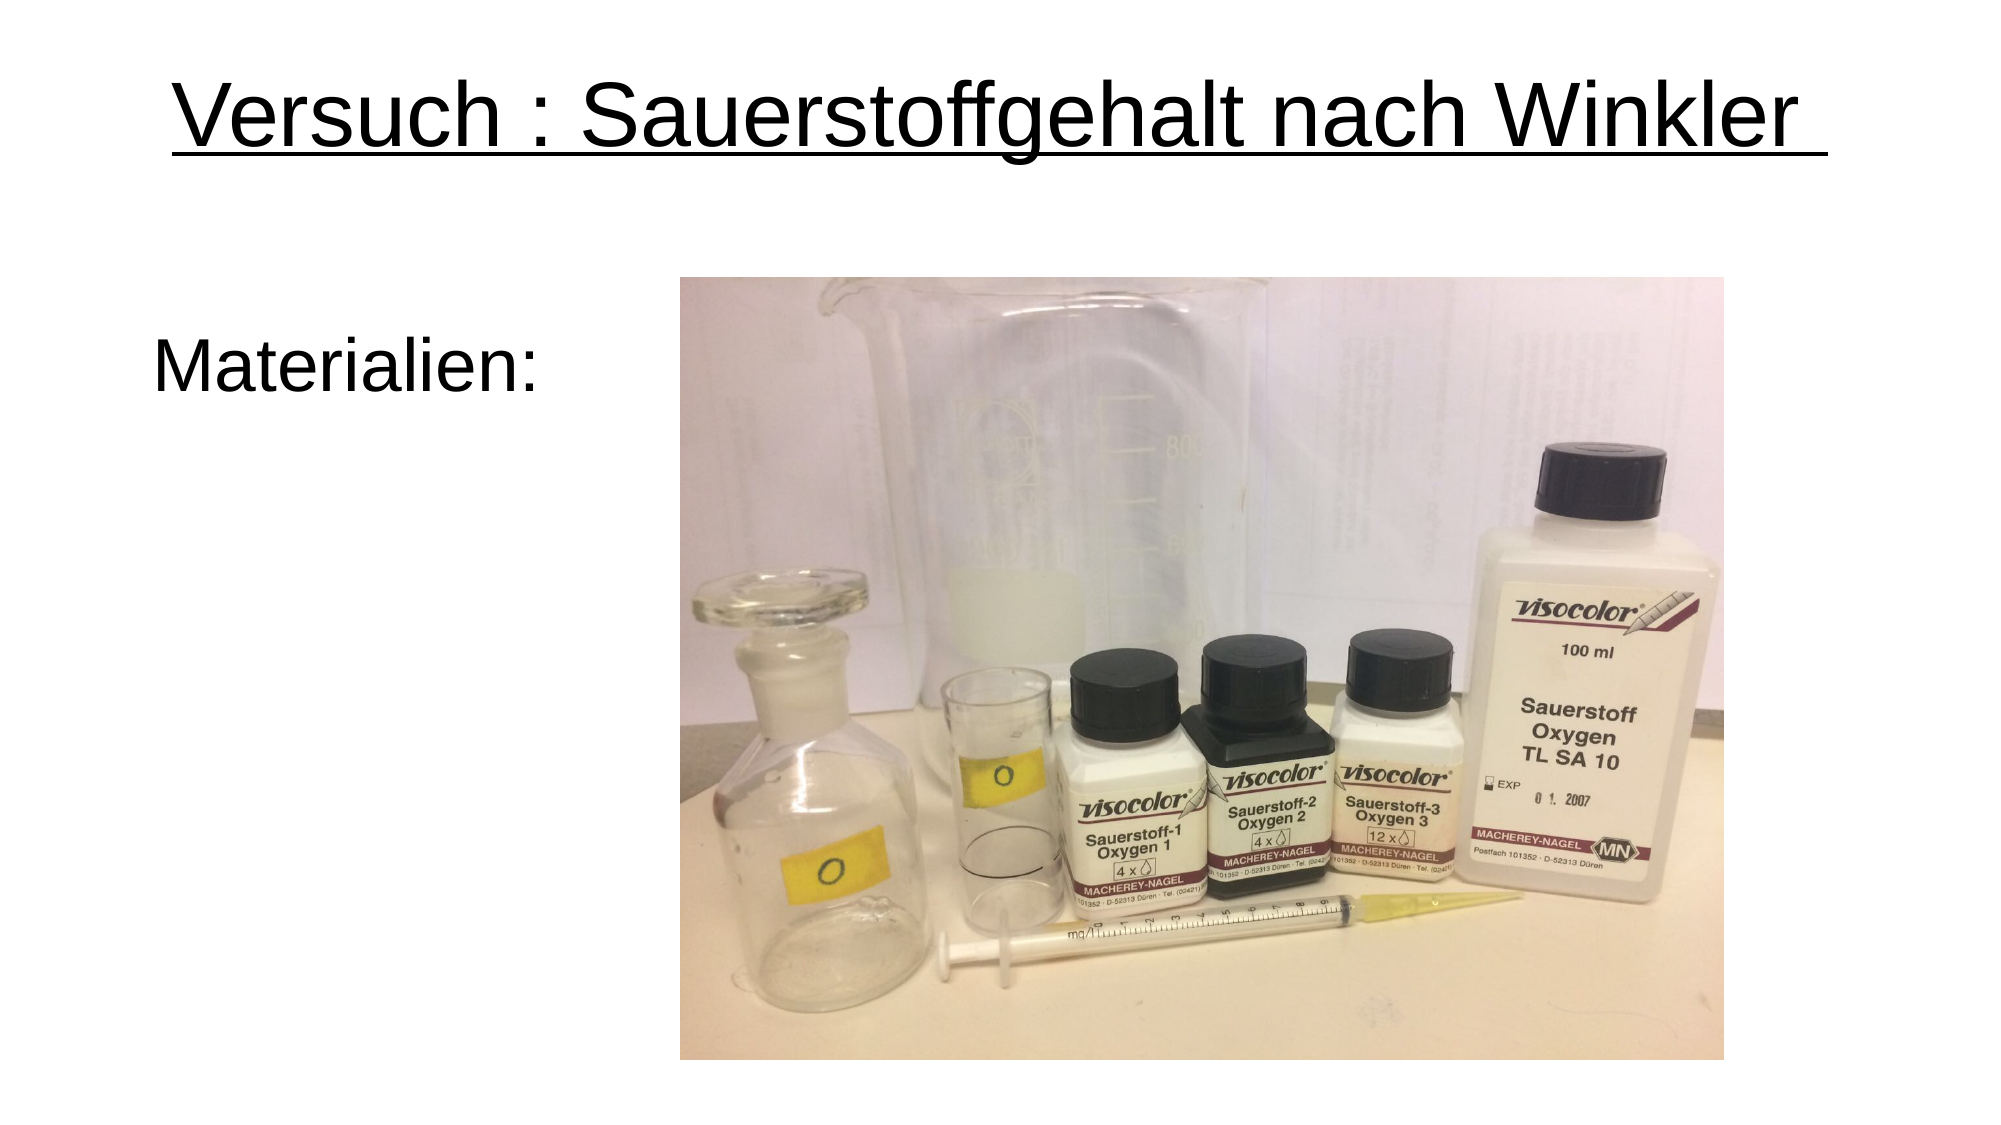

# Versuch : Sauerstoffgehalt nach Winkler
Materialien: